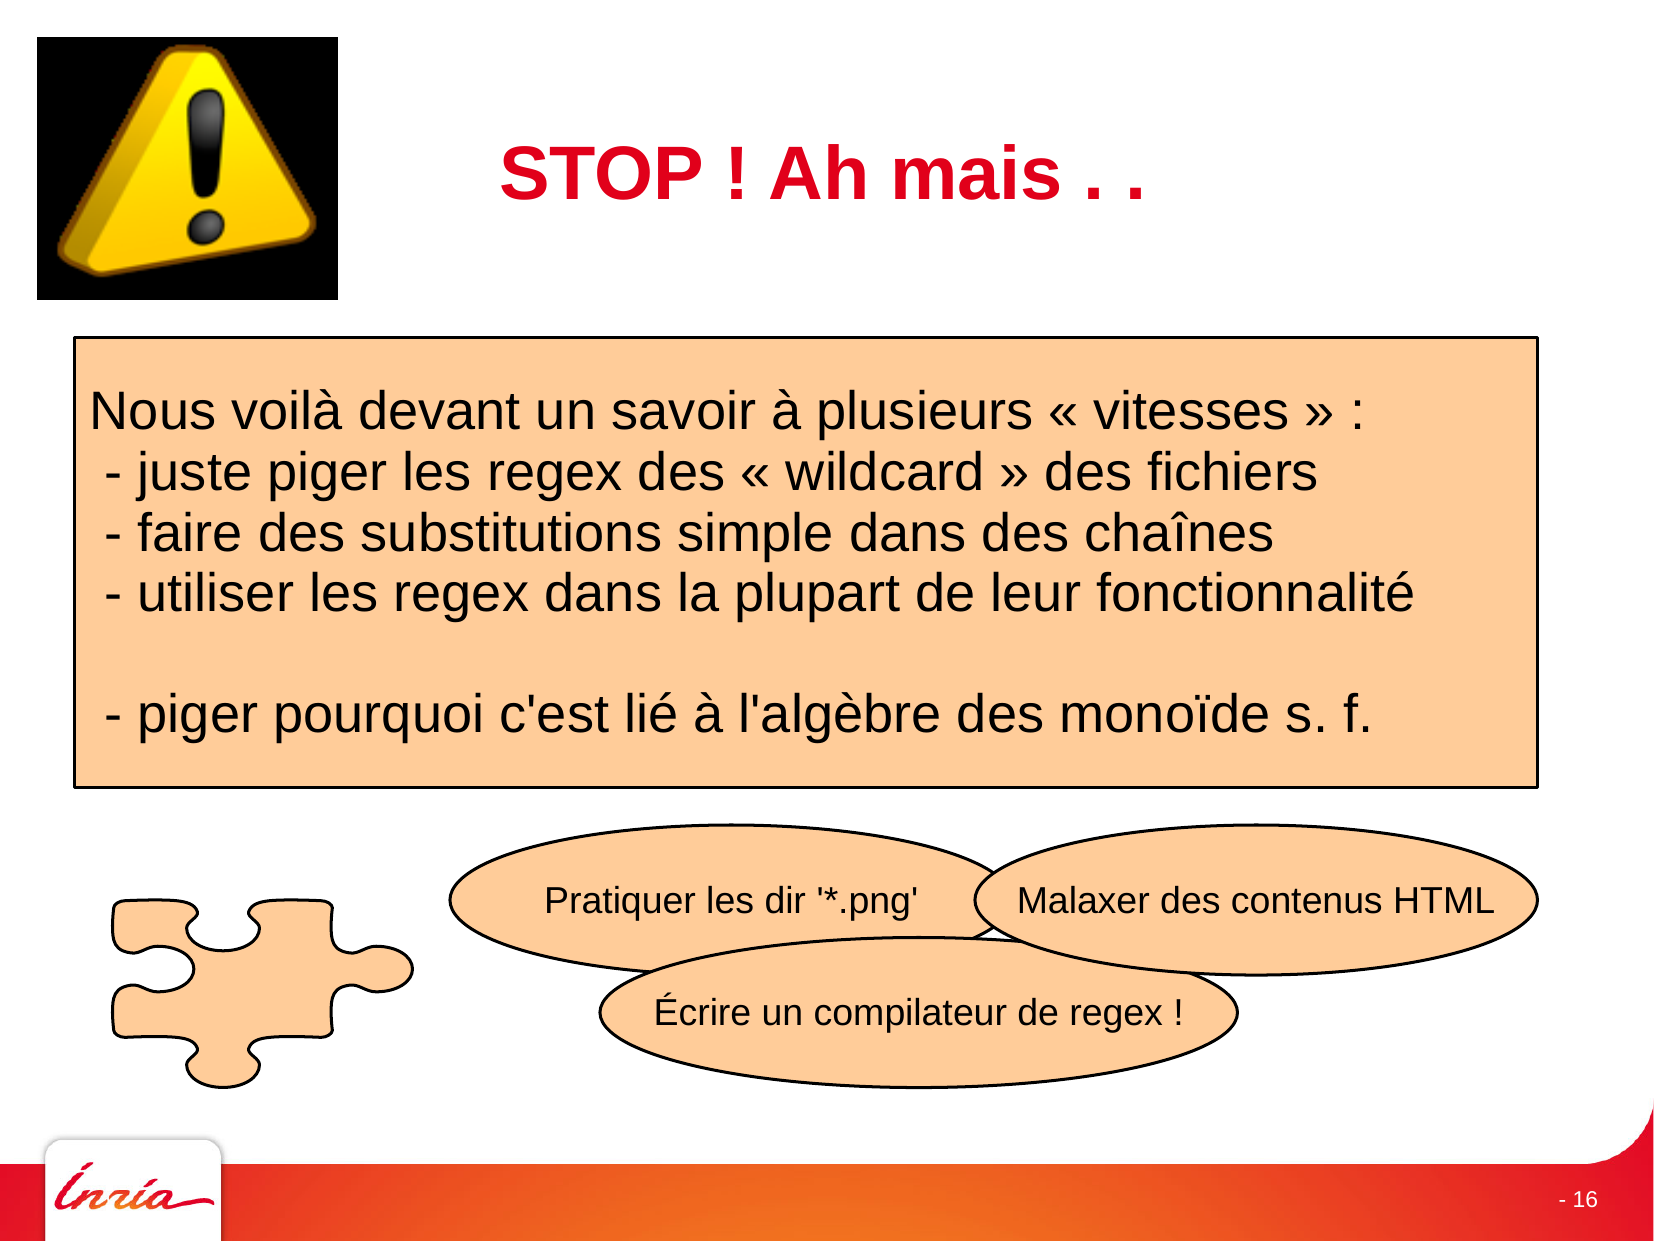

# STOP ! Ah mais . .
Nous voilà devant un savoir à plusieurs « vitesses » :
 - juste piger les regex des « wildcard » des fichiers
 - faire des substitutions simple dans des chaînes
 - utiliser les regex dans la plupart de leur fonctionnalité
 - piger pourquoi c'est lié à l'algèbre des monoïde s. f.
Pratiquer les dir '*.png'
Malaxer des contenus HTML
Écrire un compilateur de regex !